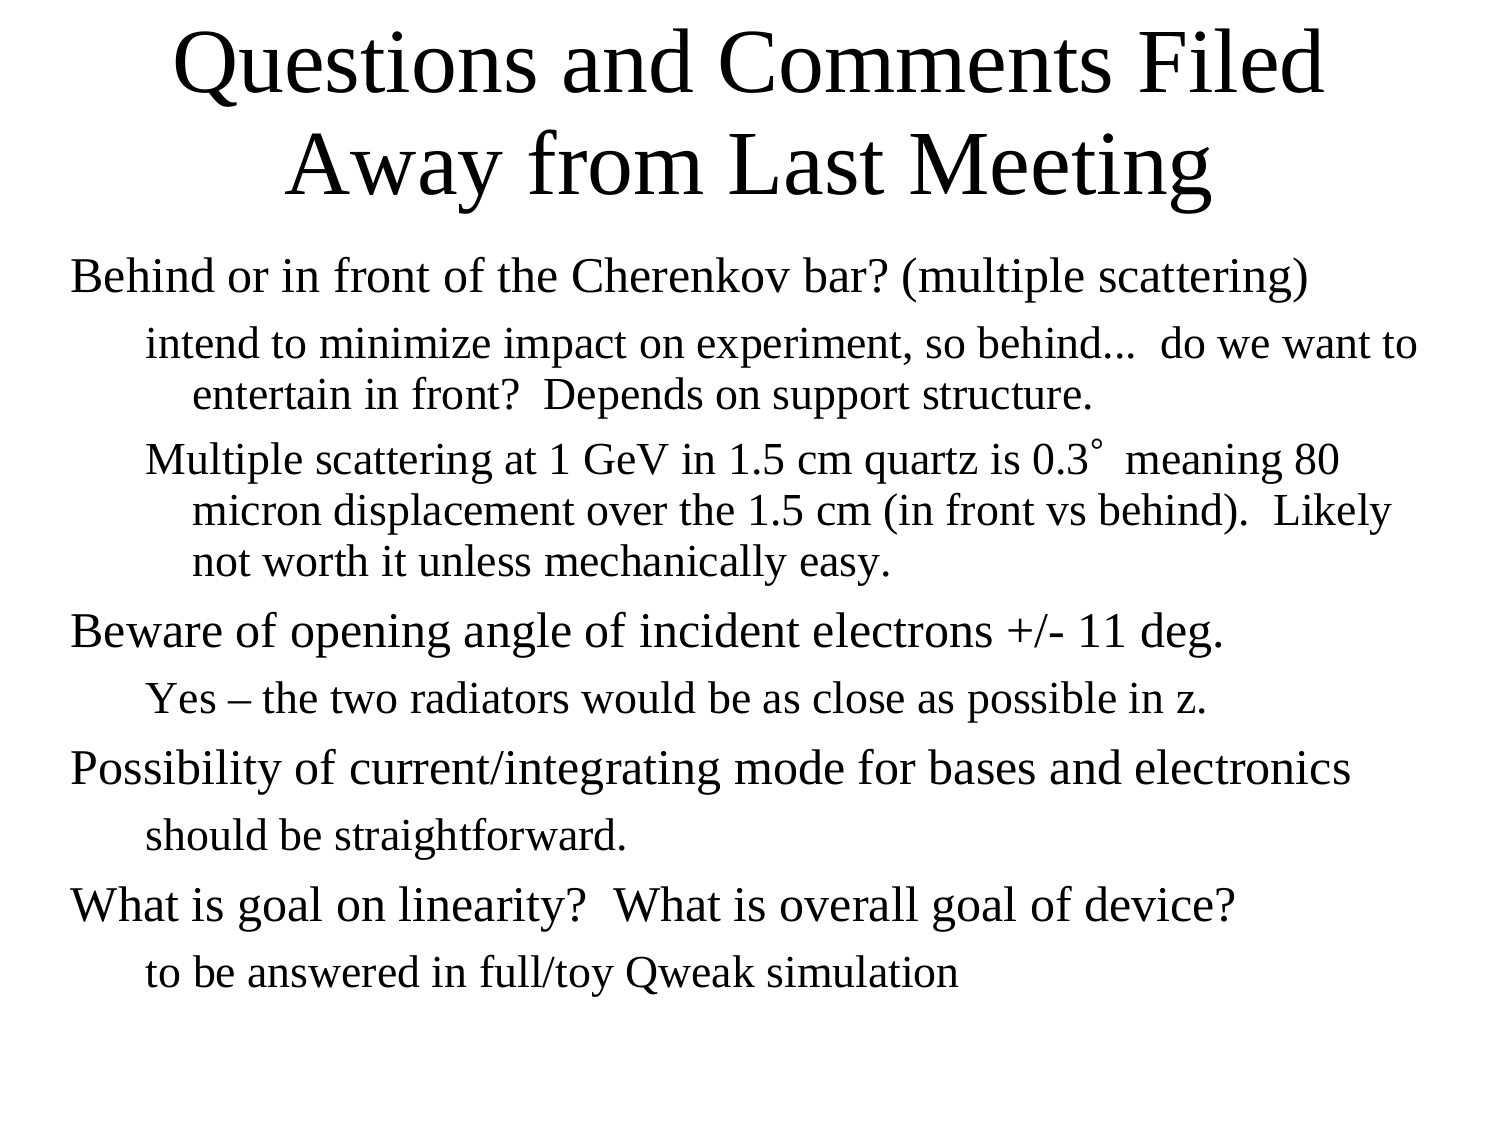

# Questions and Comments Filed Away from Last Meeting
Behind or in front of the Cherenkov bar? (multiple scattering)
intend to minimize impact on experiment, so behind... do we want to entertain in front? Depends on support structure.
Multiple scattering at 1 GeV in 1.5 cm quartz is 0.3˚ meaning 80 micron displacement over the 1.5 cm (in front vs behind). Likely not worth it unless mechanically easy.
Beware of opening angle of incident electrons +/- 11 deg.
Yes – the two radiators would be as close as possible in z.
Possibility of current/integrating mode for bases and electronics
should be straightforward.
What is goal on linearity? What is overall goal of device?
to be answered in full/toy Qweak simulation